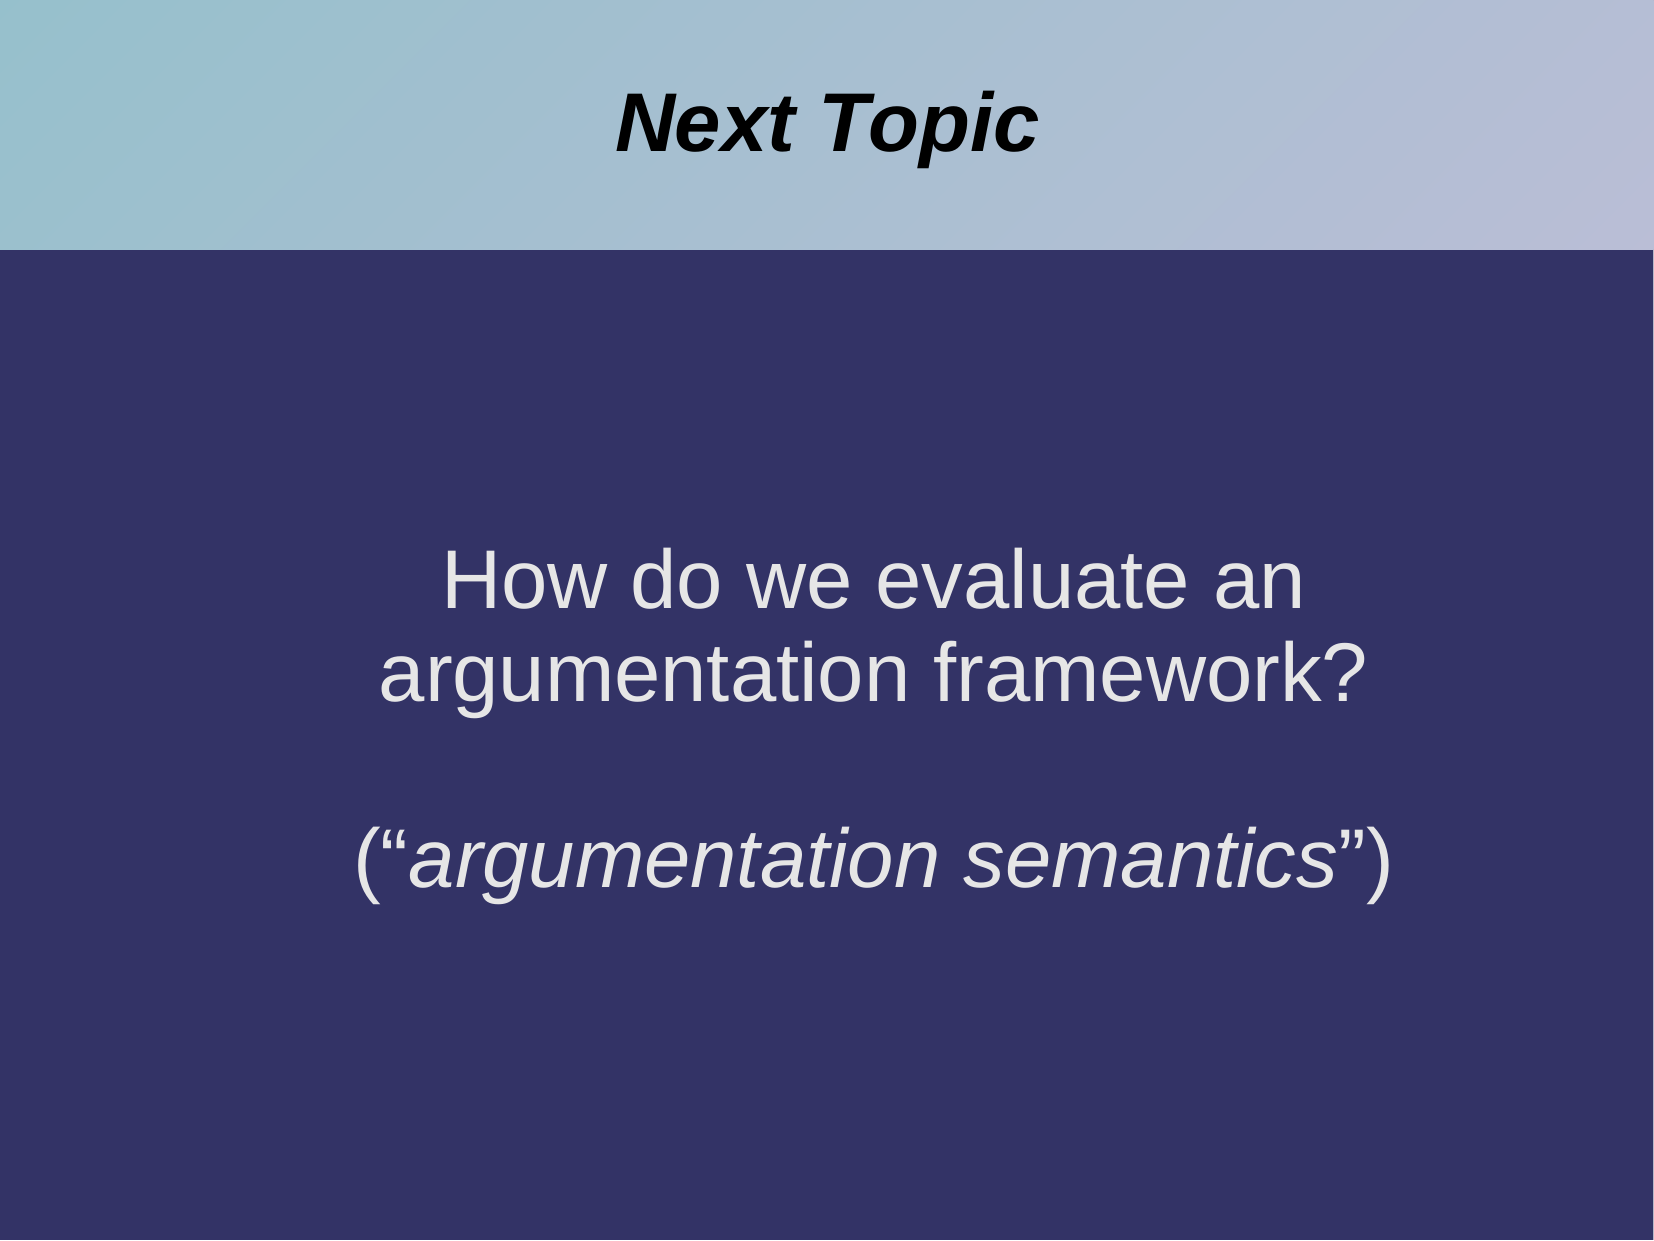

# Next Topic
How do we evaluate an
argumentation framework?
(“argumentation semantics”)